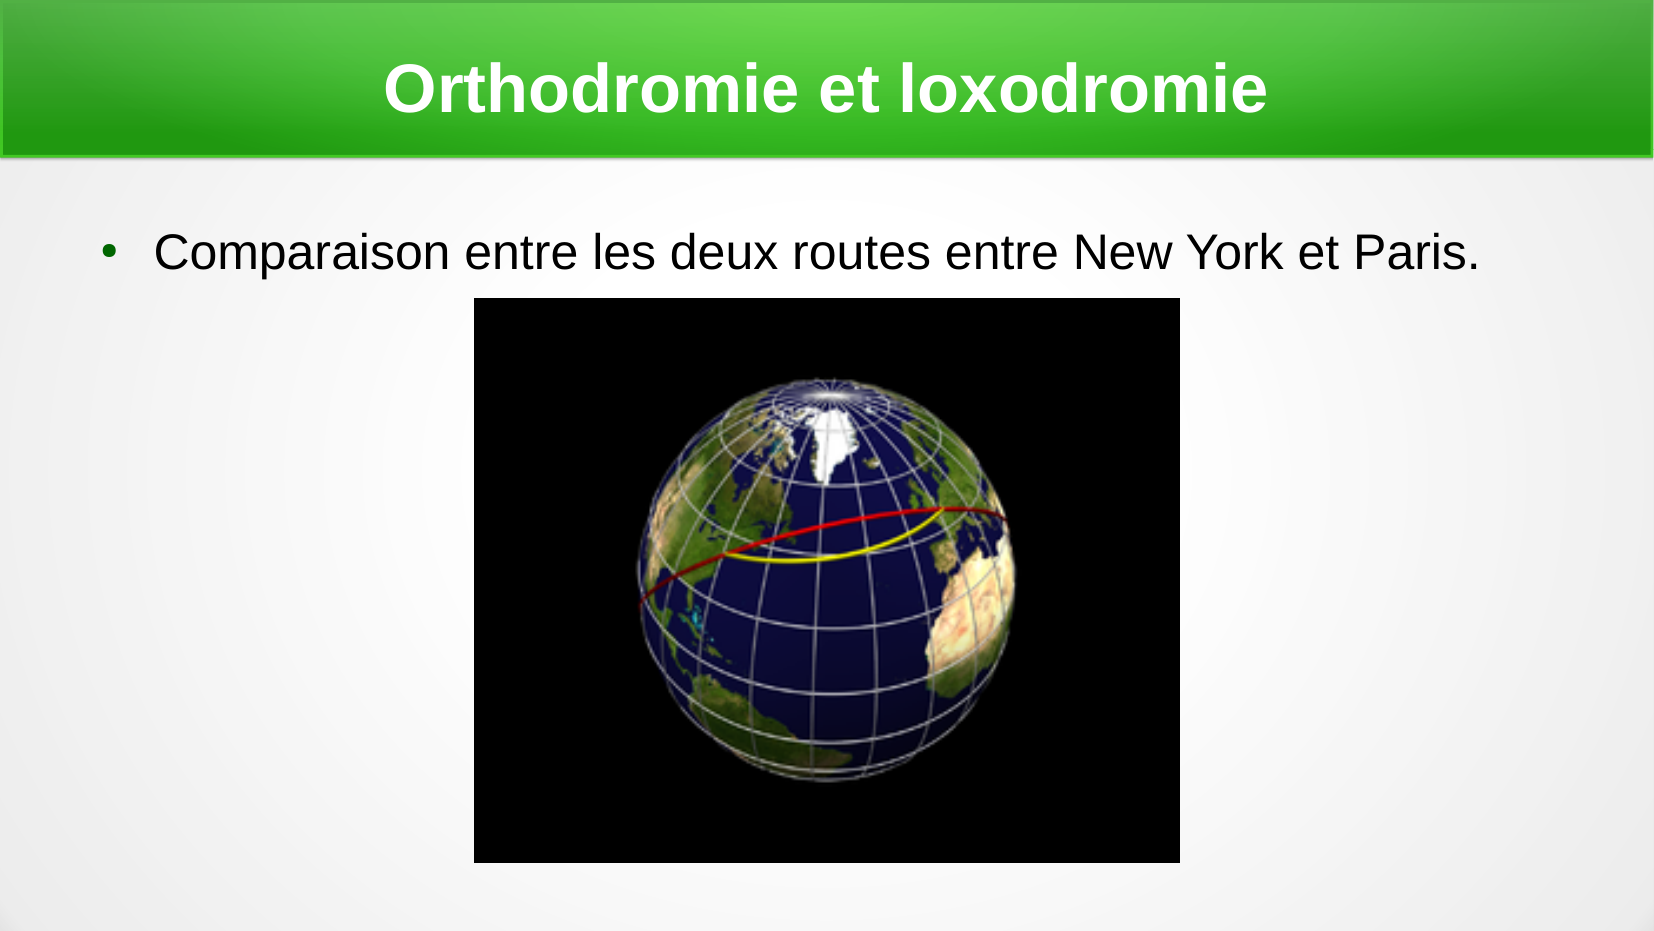

# Orthodromie et loxodromie
Comparaison entre les deux routes entre New York et Paris.